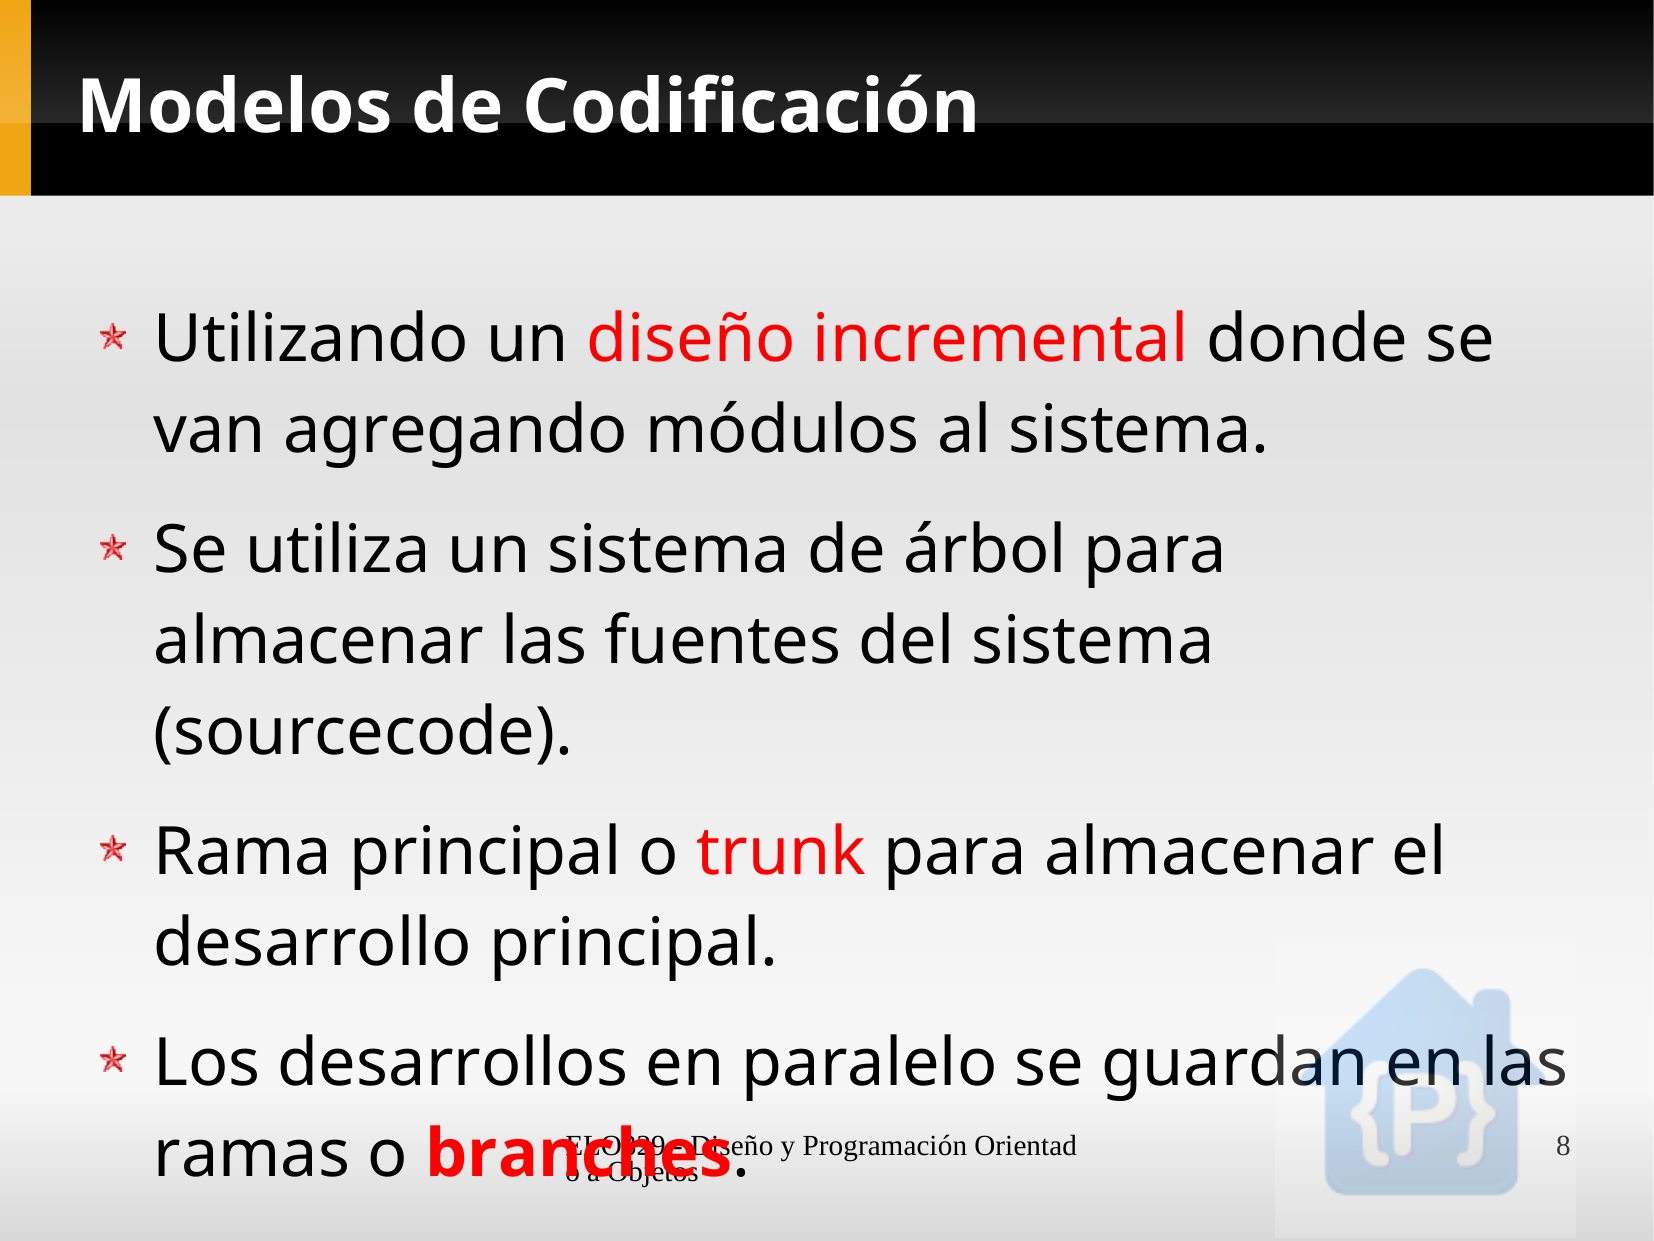

# Modelos de Codificación
Utilizando un diseño incremental donde se van agregando módulos al sistema.
Se utiliza un sistema de árbol para almacenar las fuentes del sistema (sourcecode).
Rama principal o trunk para almacenar el desarrollo principal.
Los desarrollos en paralelo se guardan en las ramas o branches.
ELO329 - Diseño y Programación Orientado a Objetos
8